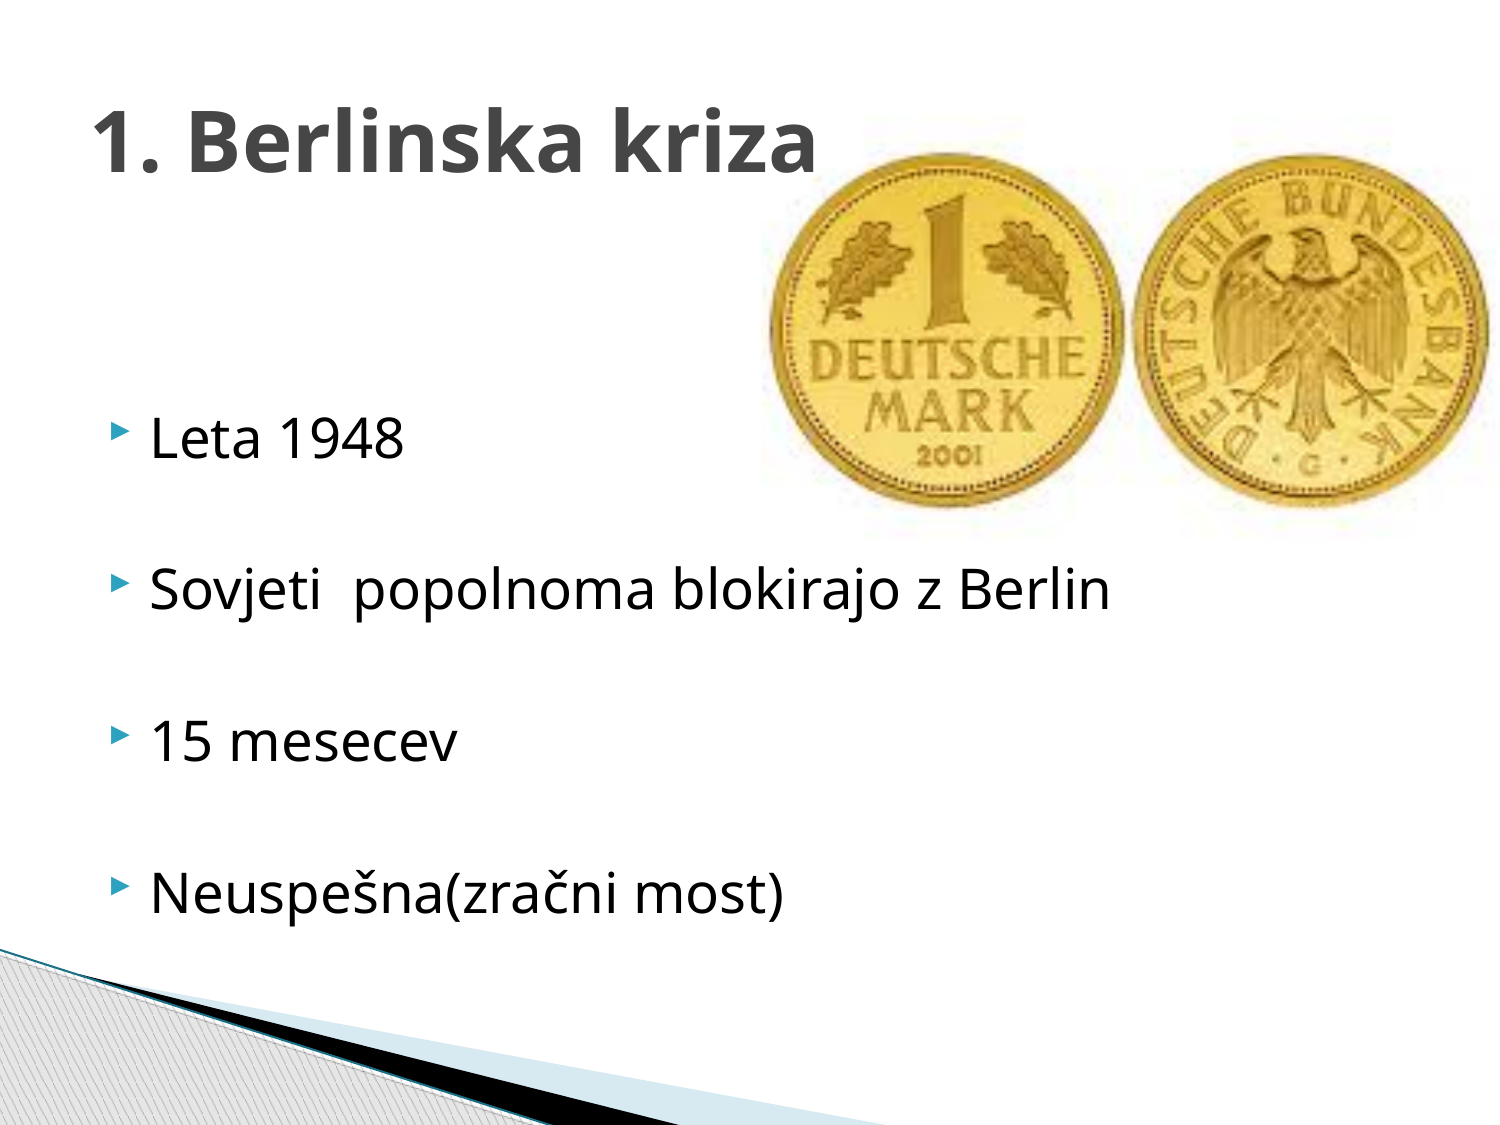

1. Berlinska kriza
# Leta 1948
Sovjeti popolnoma blokirajo z Berlin
15 mesecev
Neuspešna(zračni most)